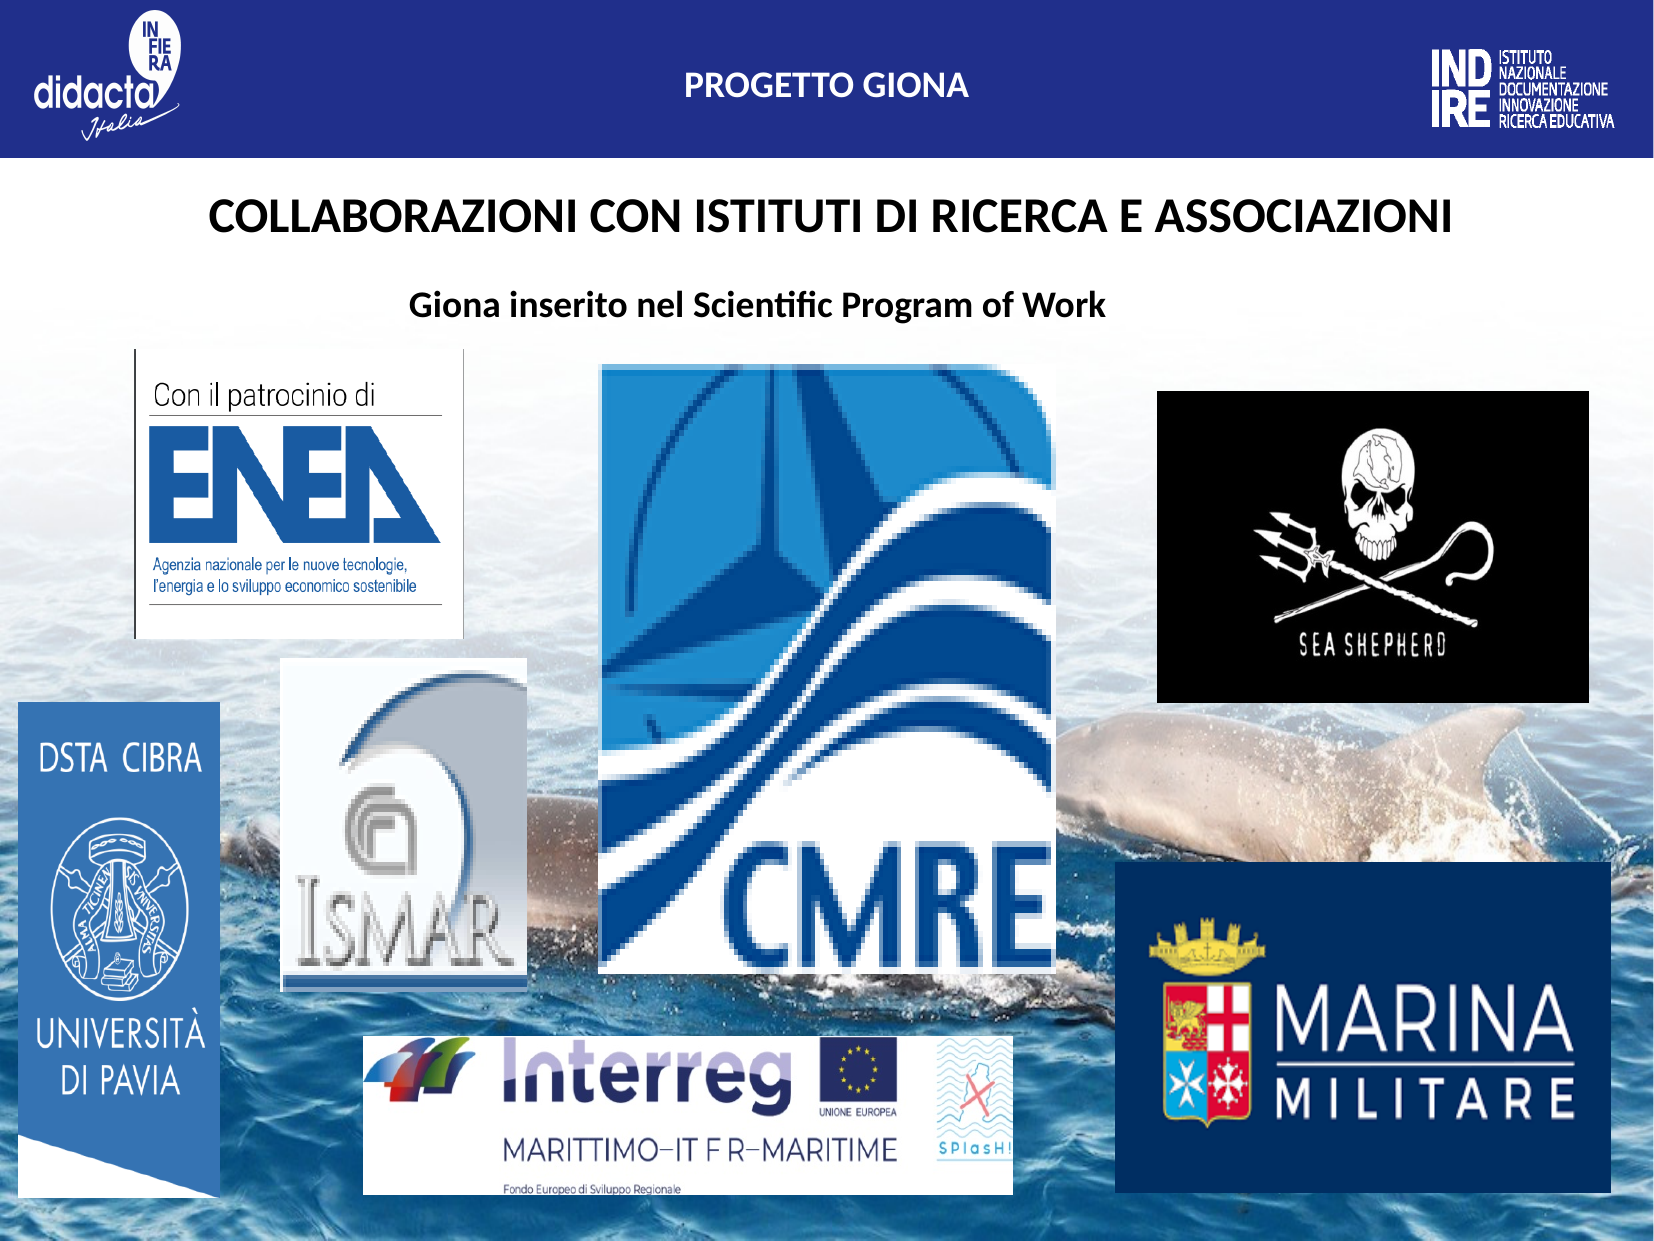

PROGETTO GIONA
COLLABORAZIONI CON ISTITUTI DI RICERCA E ASSOCIAZIONI
Giona inserito nel Scientific Program of Work